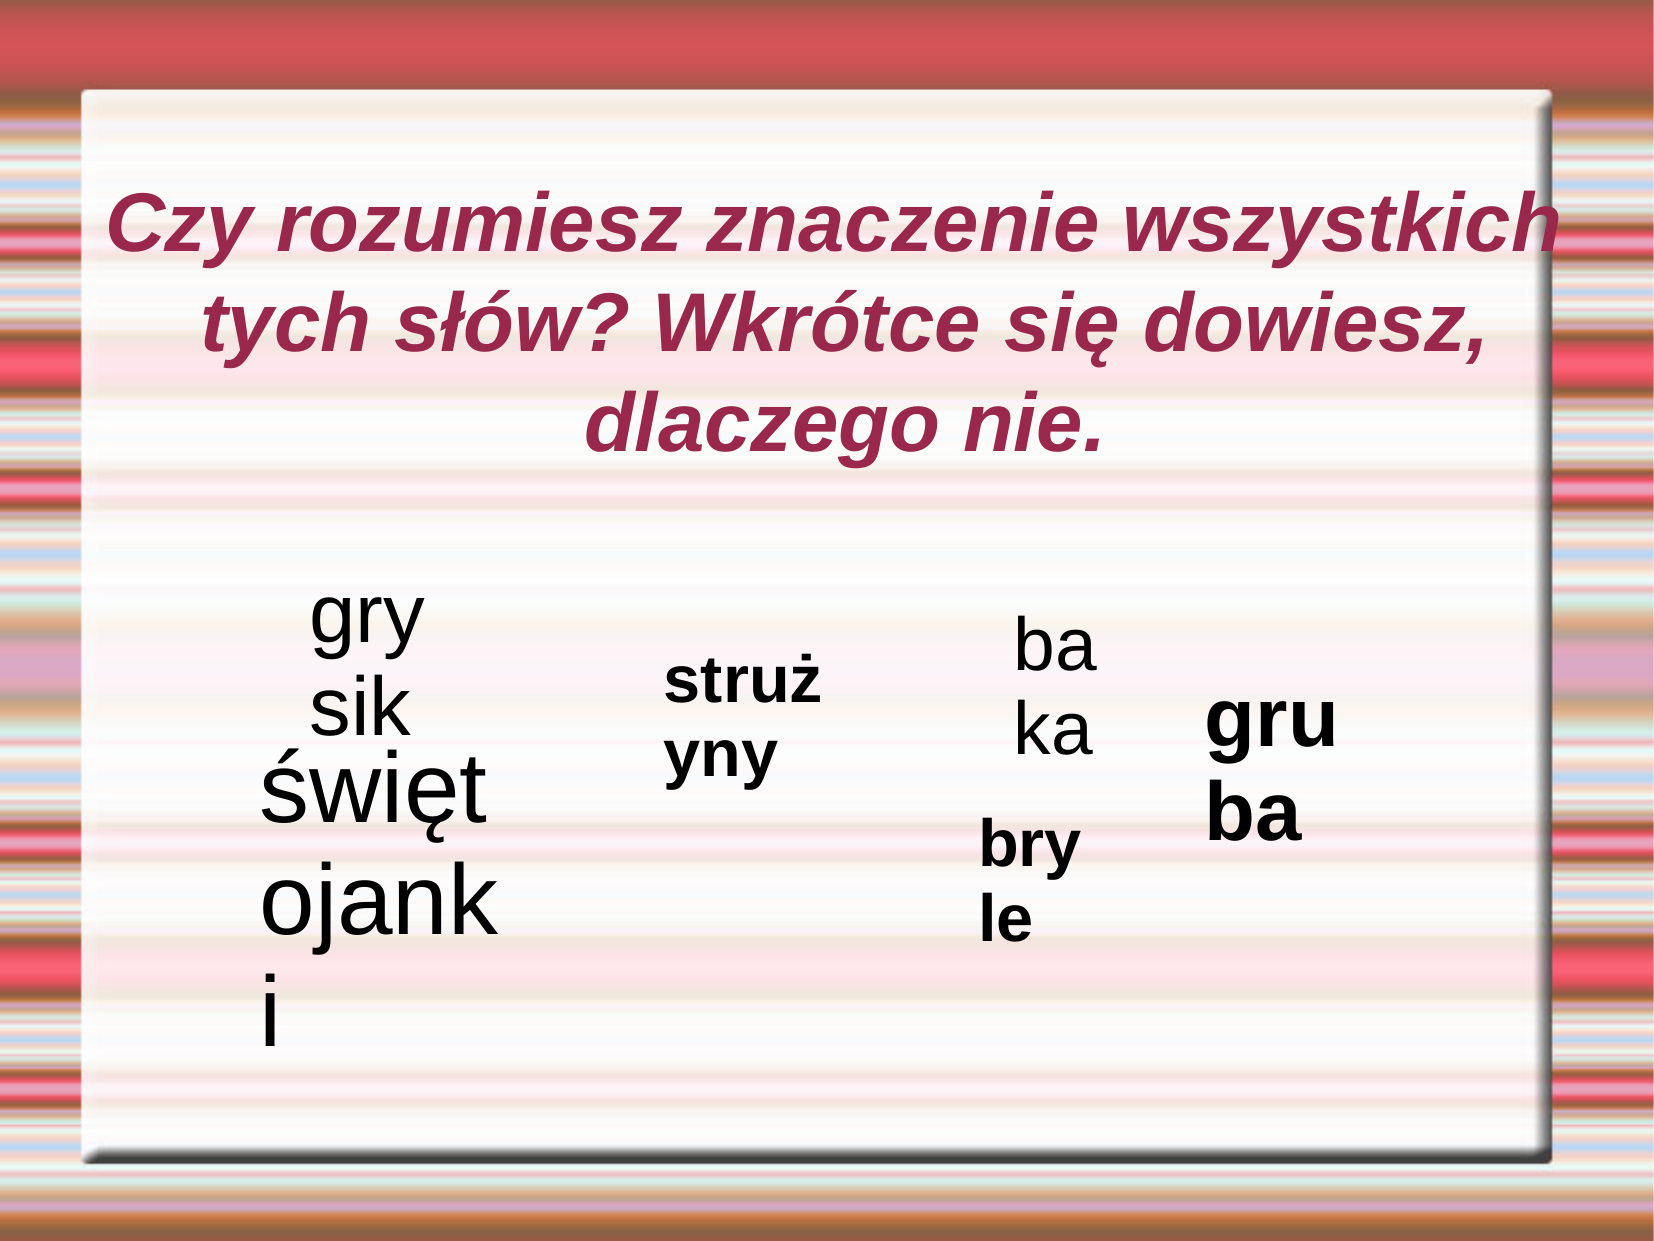

# Czy rozumiesz znaczenie wszystkich tych słów? Wkrótce się dowiesz, dlaczego nie.
gruba
grysik
strużyny
baka
świętojanki
bryle